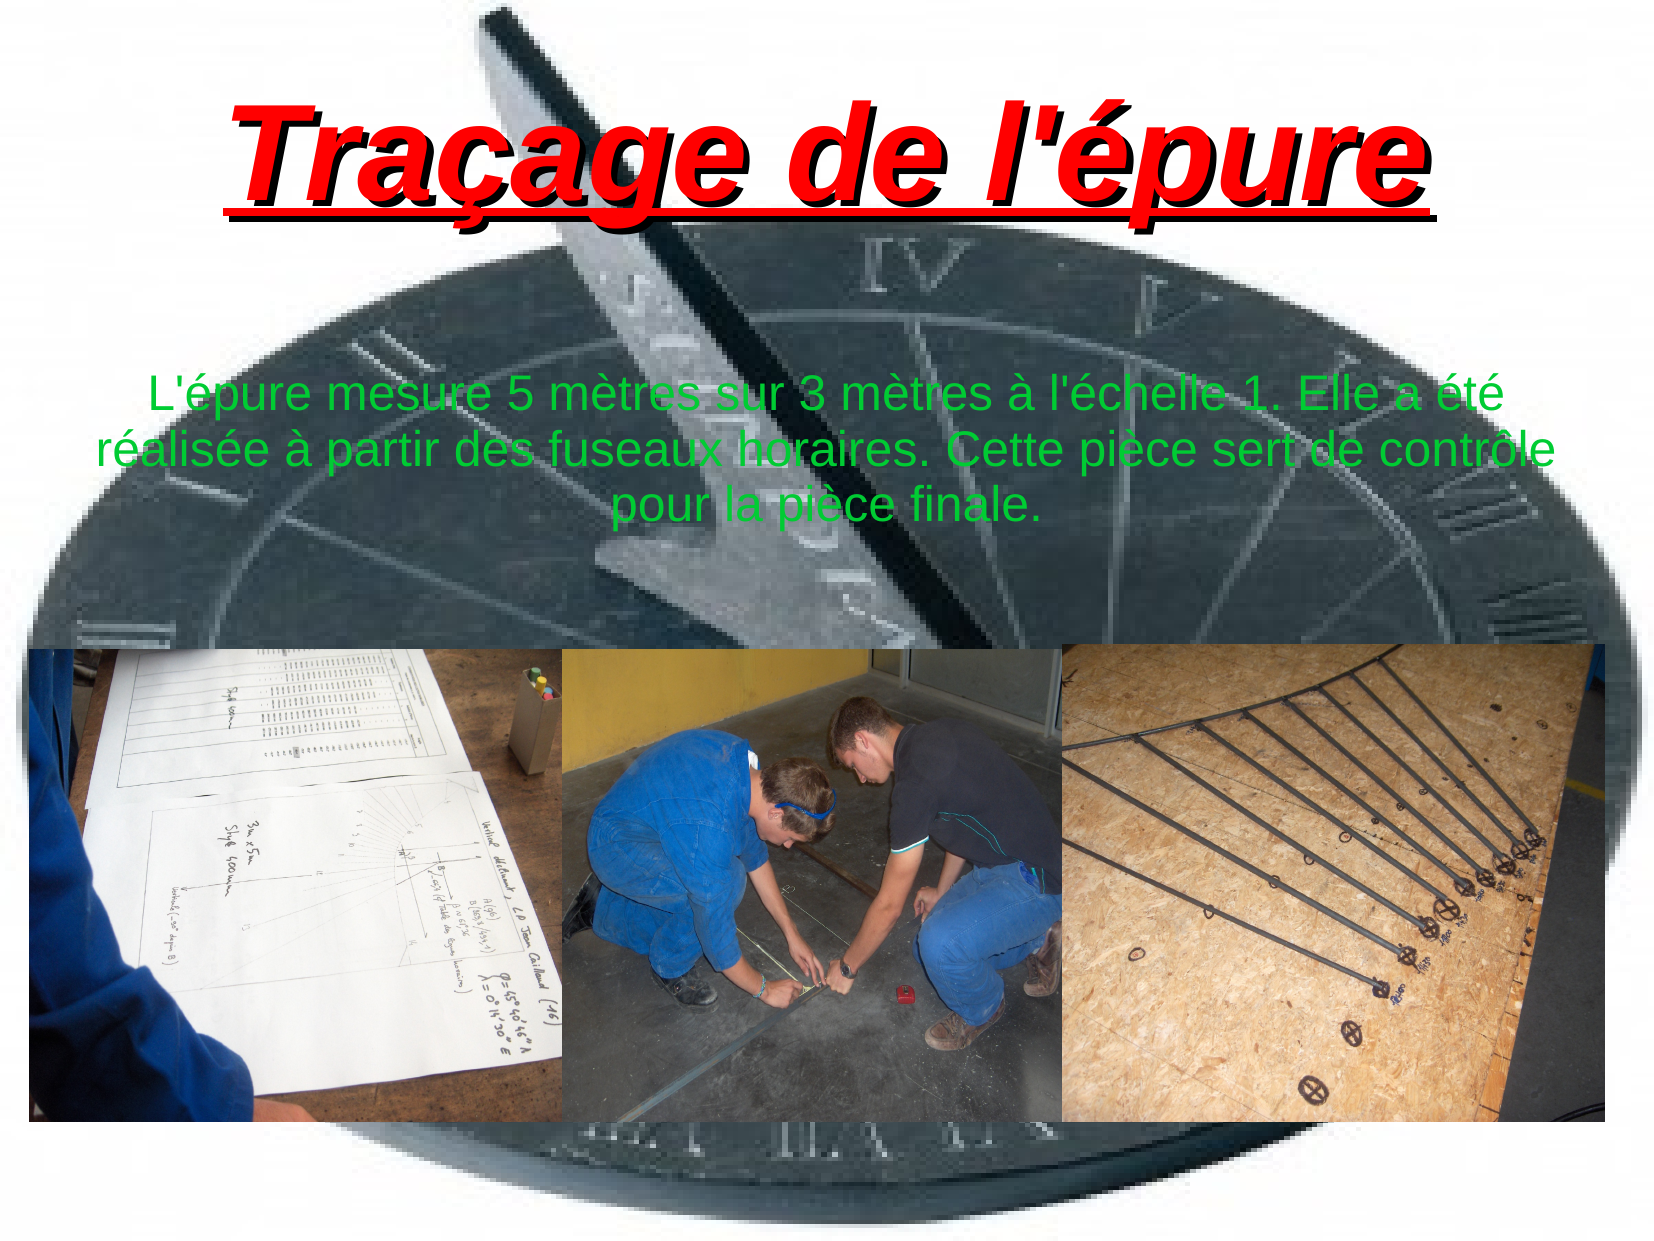

# Traçage de l'épure
L'épure mesure 5 mètres sur 3 mètres à l'échelle 1. Elle a été réalisée à partir des fuseaux horaires. Cette pièce sert de contrôle pour la pièce finale.